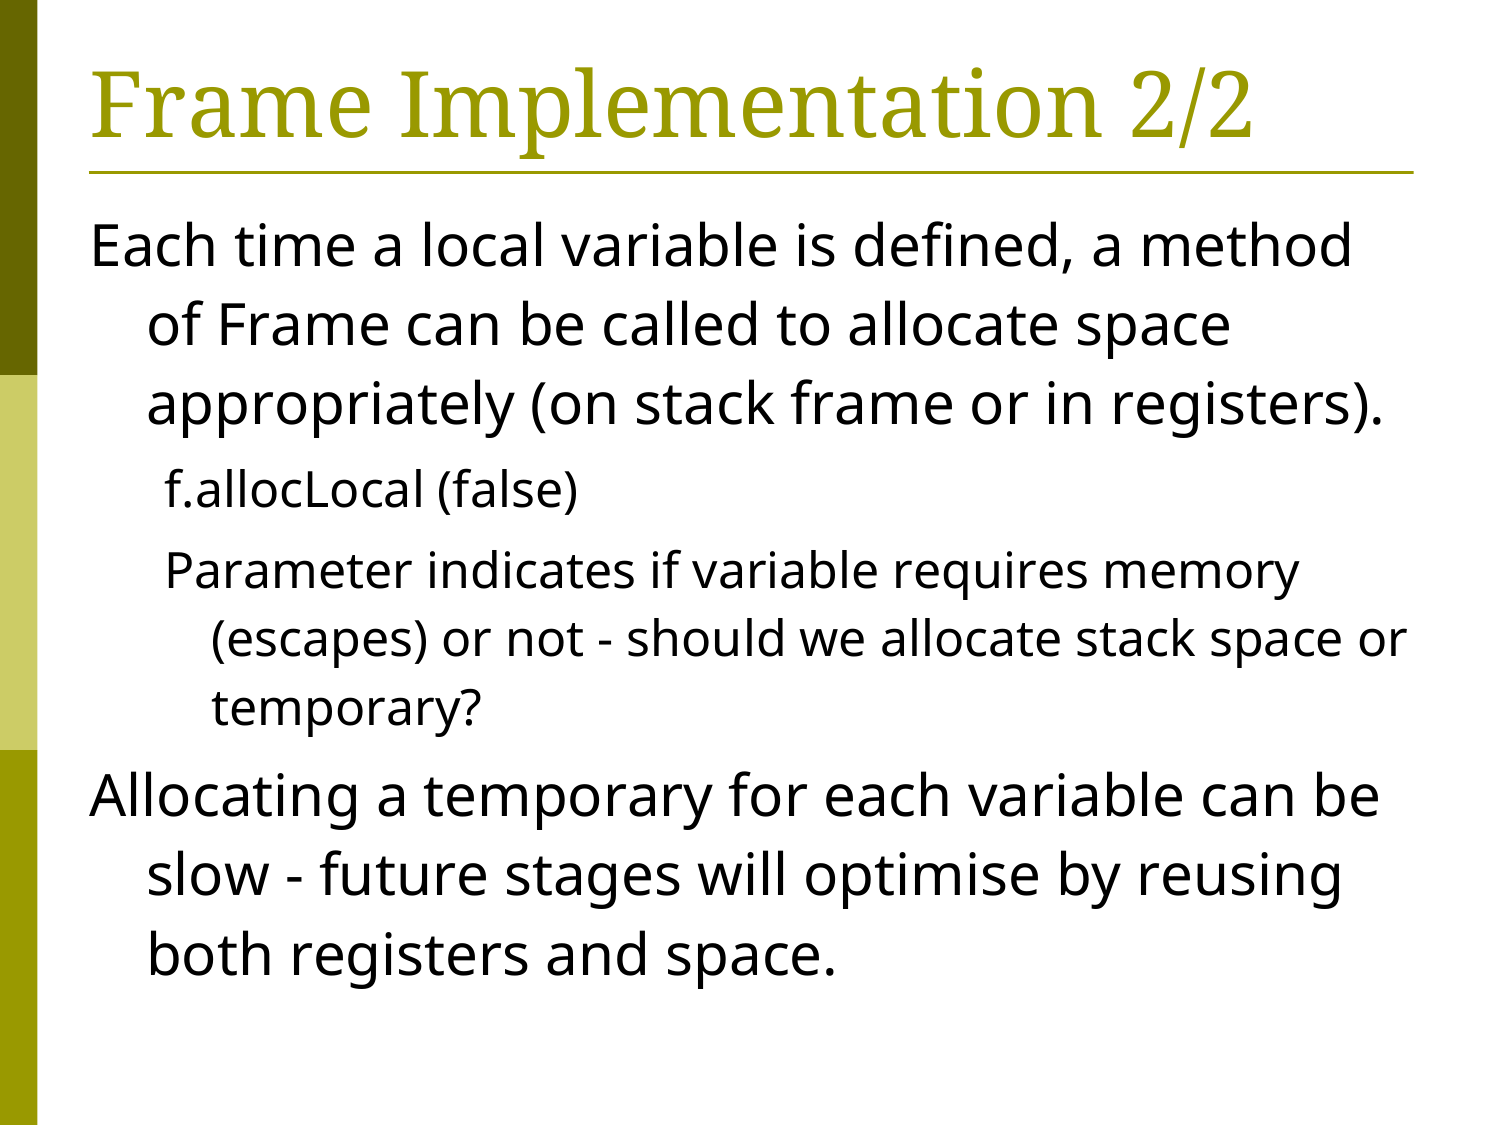

# Frame Implementation 2/2
Each time a local variable is defined, a method of Frame can be called to allocate space appropriately (on stack frame or in registers).
f.allocLocal (false)
Parameter indicates if variable requires memory (escapes) or not - should we allocate stack space or temporary?
Allocating a temporary for each variable can be slow - future stages will optimise by reusing both registers and space.